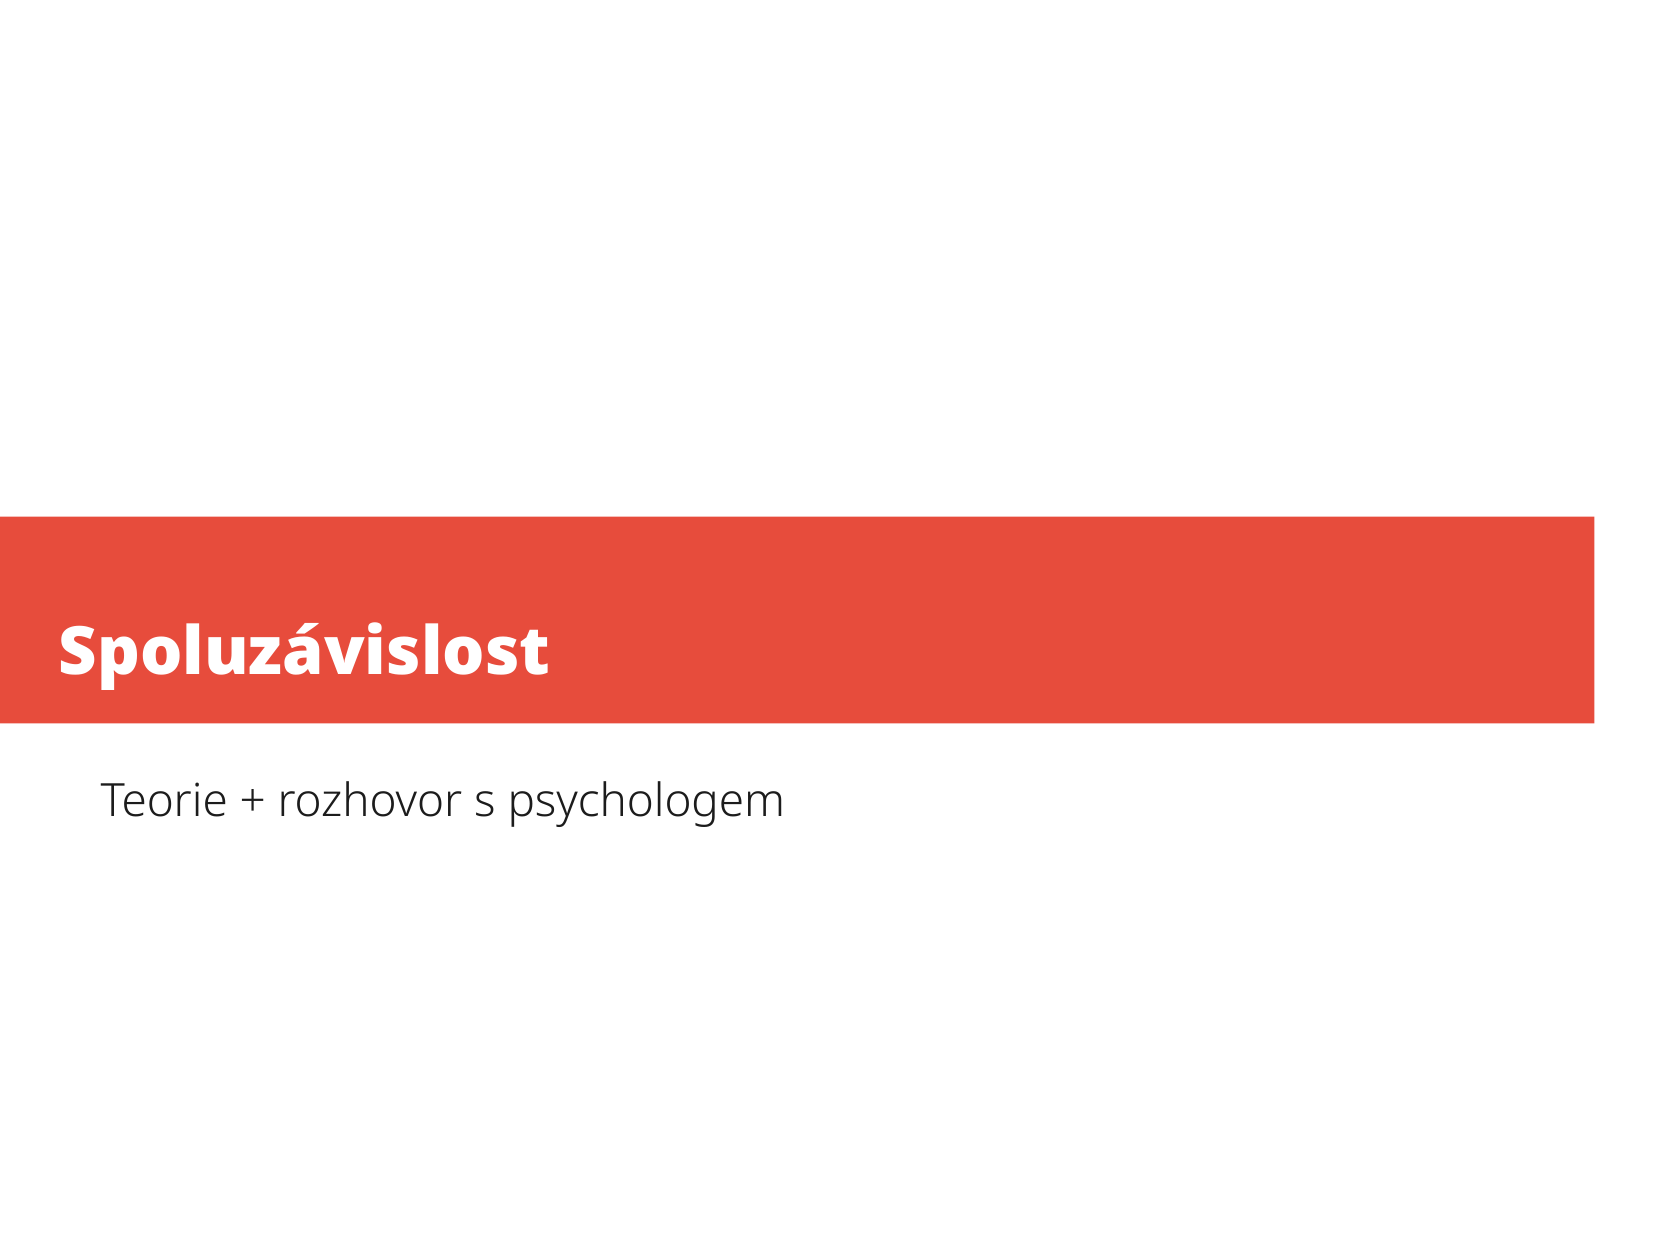

# Spoluzávislost
 Teorie + rozhovor s psychologem